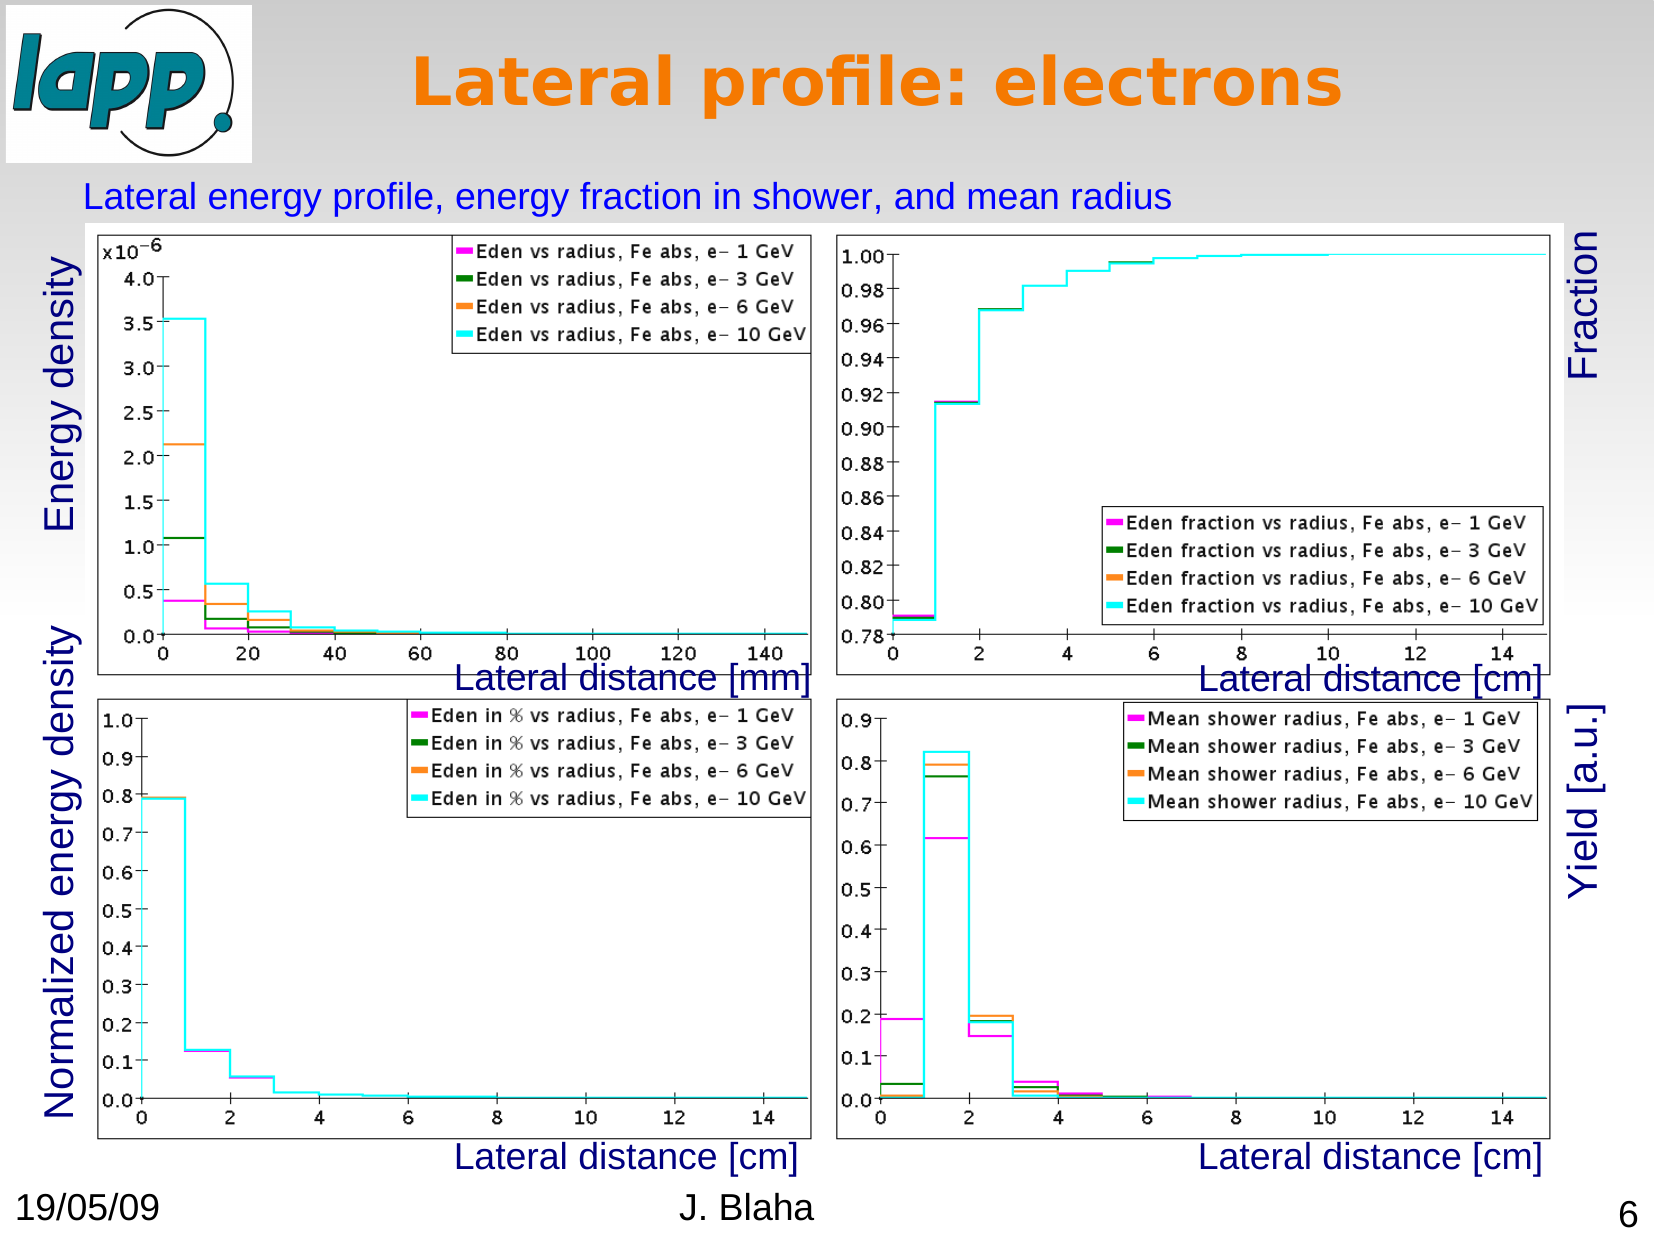

# Lateral profile: electrons
Lateral energy profile, energy fraction in shower, and mean radius
Yield [a.u.] Fraction
Lateral distance [mm]
Lateral distance [cm]
Normalized energy density Energy density
Lateral distance [cm]
Lateral distance [cm]
19/05/09
 J. Blaha